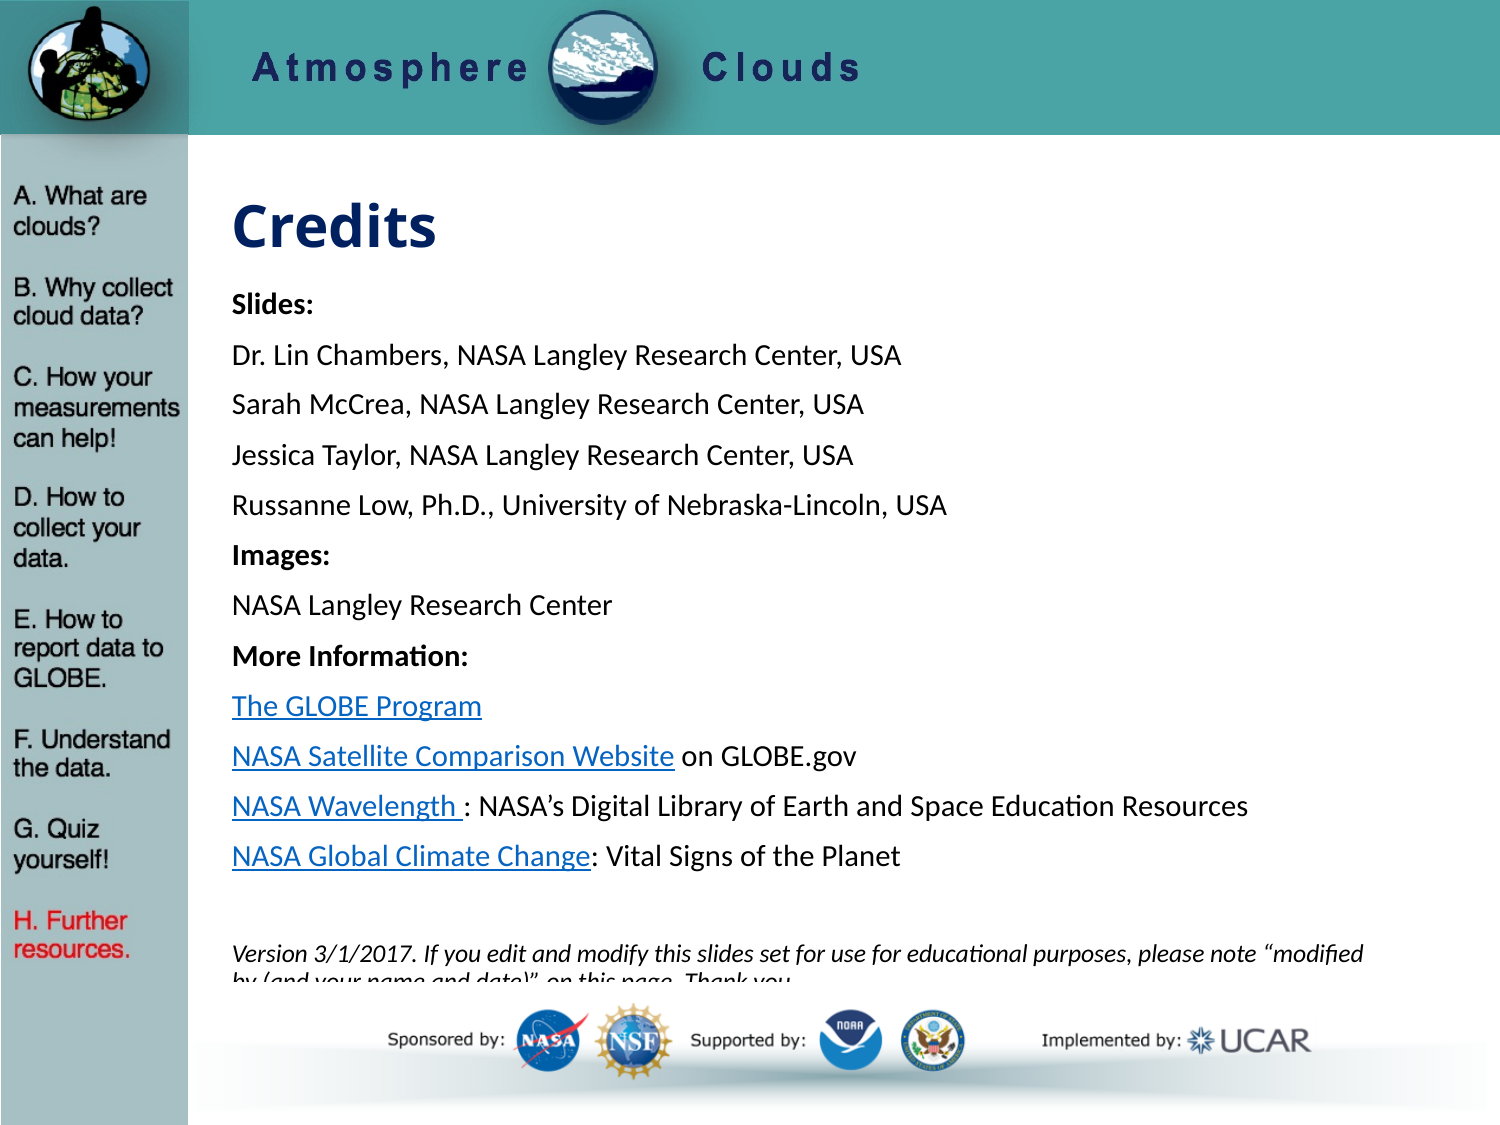

# Credits
Slides:
Dr. Lin Chambers, NASA Langley Research Center, USA
Sarah McCrea, NASA Langley Research Center, USA
Jessica Taylor, NASA Langley Research Center, USA
Russanne Low, Ph.D., University of Nebraska-Lincoln, USA
Images:
NASA Langley Research Center
More Information:
The GLOBE Program
NASA Satellite Comparison Website on GLOBE.gov
NASA Wavelength : NASA’s Digital Library of Earth and Space Education Resources
NASA Global Climate Change: Vital Signs of the Planet
Version 3/1/2017. If you edit and modify this slides set for use for educational purposes, please note “modified by (and your name and date)” on this page. Thank you.